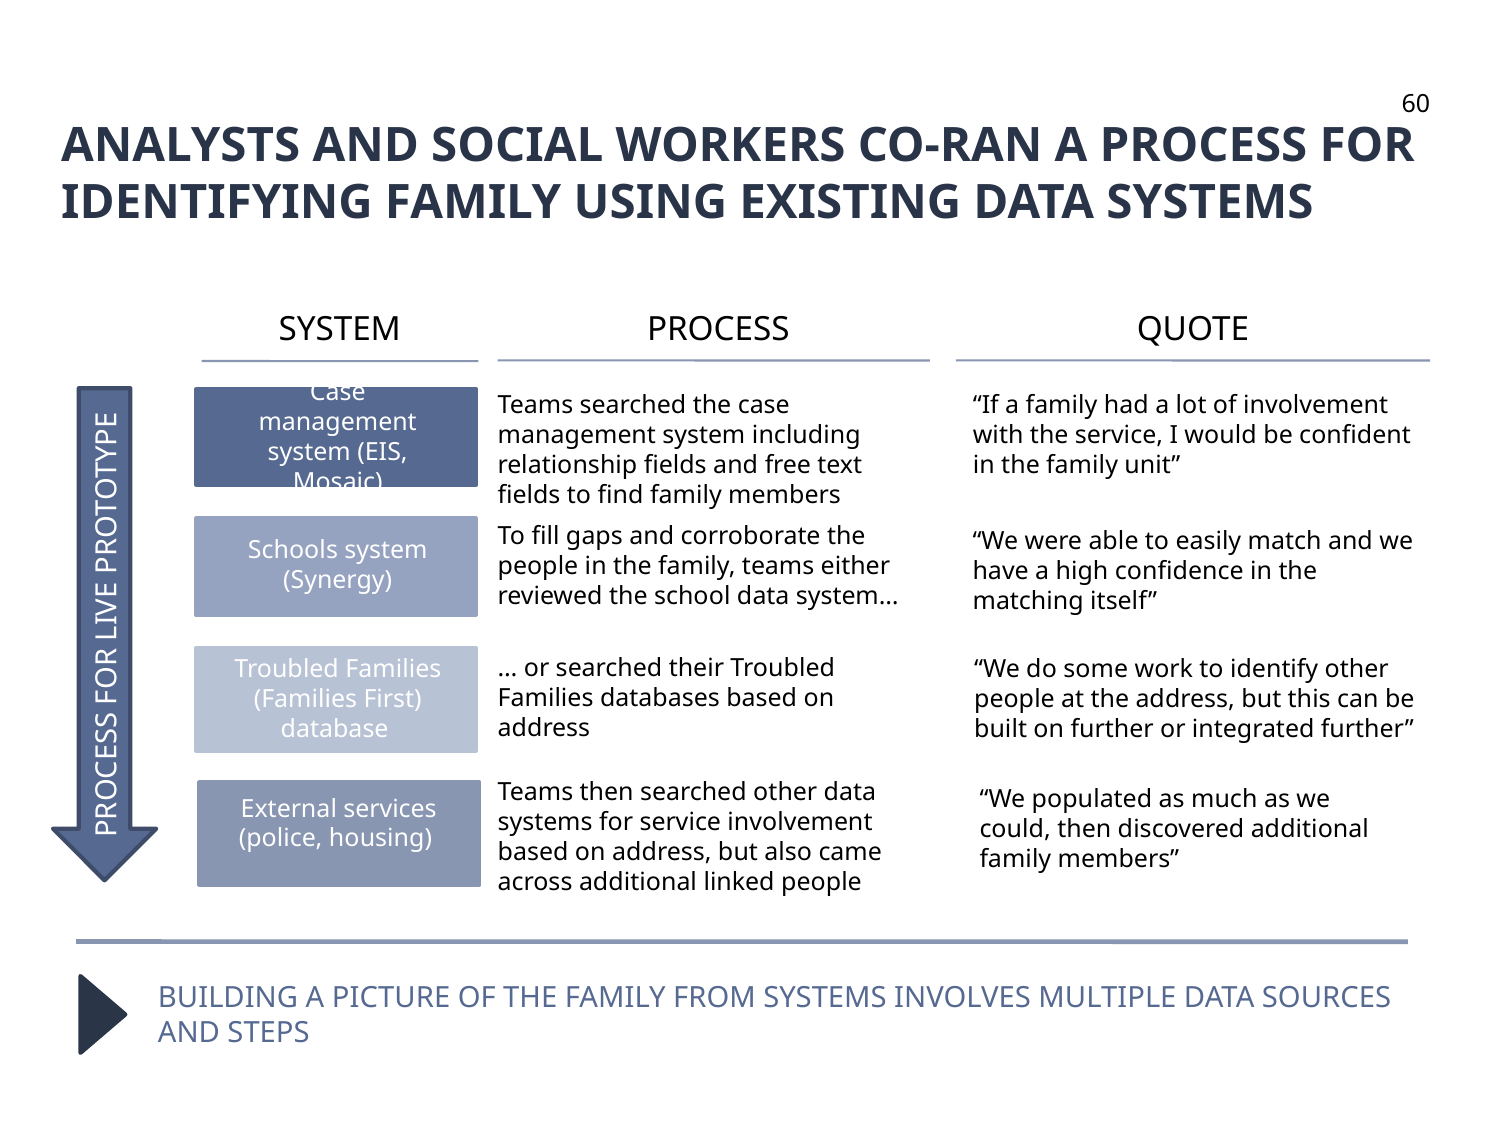

ANALYSTS AND SOCIAL WORKERS CO-RAN A PROCESS FOR IDENTIFYING FAMILY USING EXISTING DATA SYSTEMS
SYSTEM
PROCESS
QUOTE
Case management system (EIS, Mosaic)
“If a family had a lot of involvement with the service, I would be confident in the family unit”
Teams searched the case management system including relationship fields and free text fields to find family members
Schools system (Synergy)
To fill gaps and corroborate the people in the family, teams either reviewed the school data system…
“We were able to easily match and we have a high confidence in the matching itself”
PROCESS FOR LIVE PROTOTYPE
Troubled Families (Families First) database
… or searched their Troubled Families databases based on address
“We do some work to identify other people at the address, but this can be built on further or integrated further”
External services (police, housing)
“We populated as much as we could, then discovered additional family members”
Teams then searched other data systems for service involvement based on address, but also came across additional linked people
BUILDING A PICTURE OF THE FAMILY FROM SYSTEMS INVOLVES MULTIPLE DATA SOURCES AND STEPS